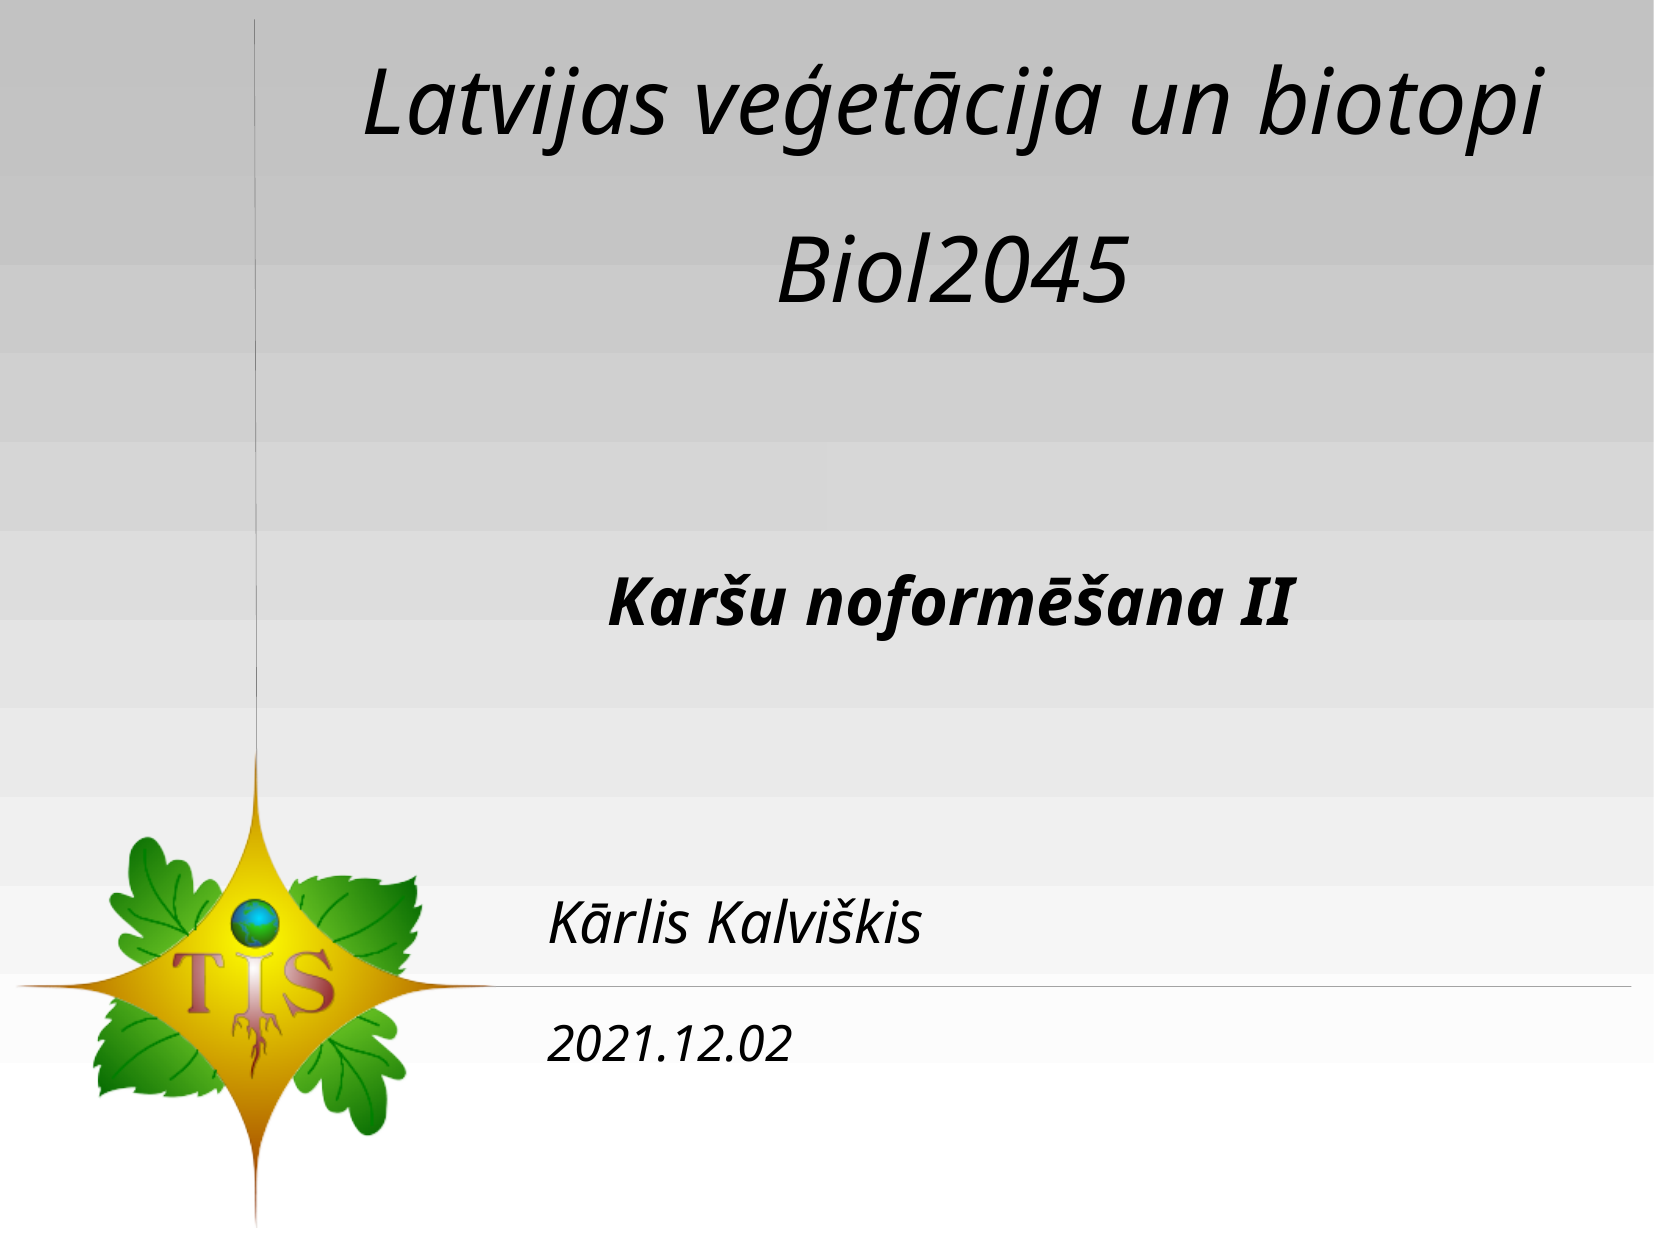

# Karšu noformēšana II
Kārlis Kalviškis
2021.12.02